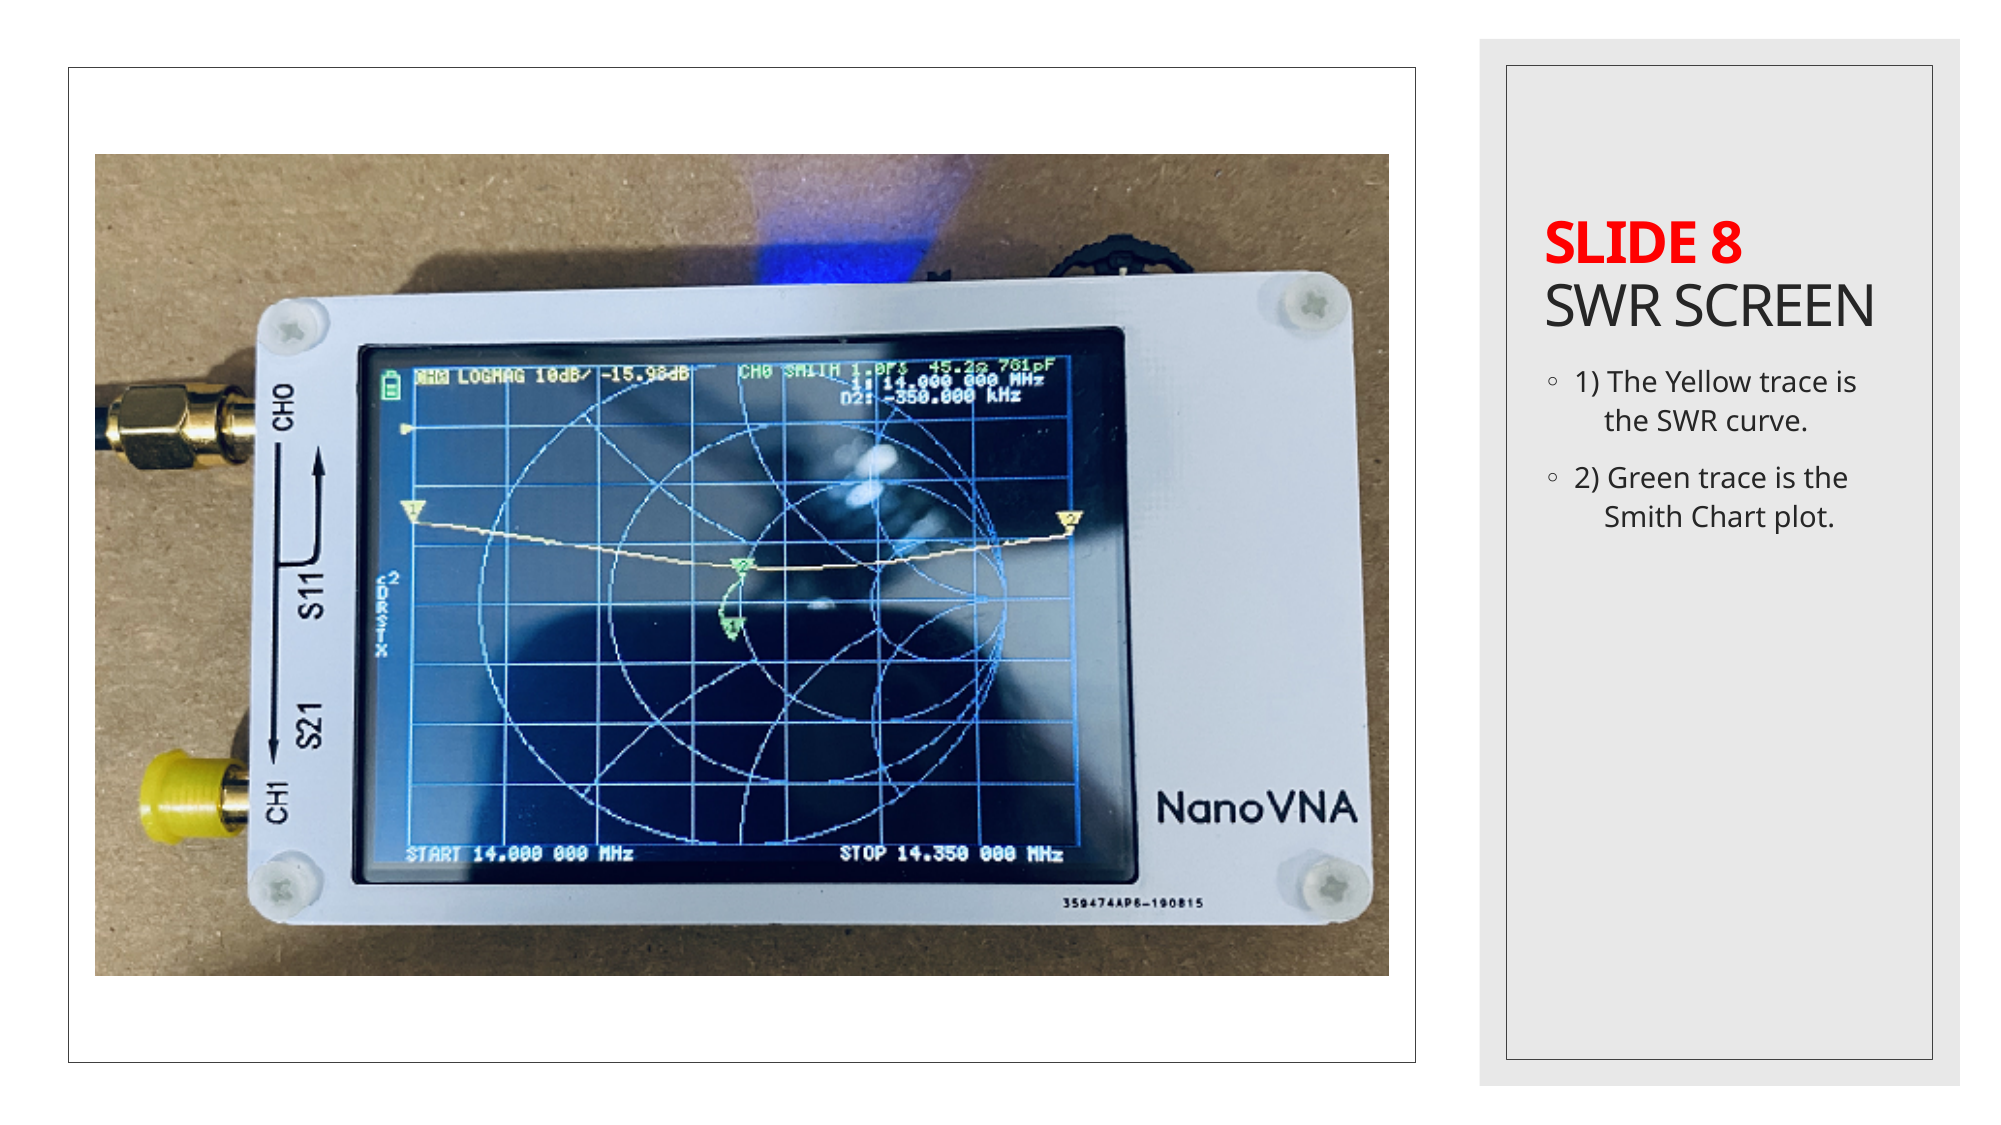

# Slide 8 SWR Screen
1) The Yellow trace is the SWR curve.
2) Green trace is the Smith Chart plot.